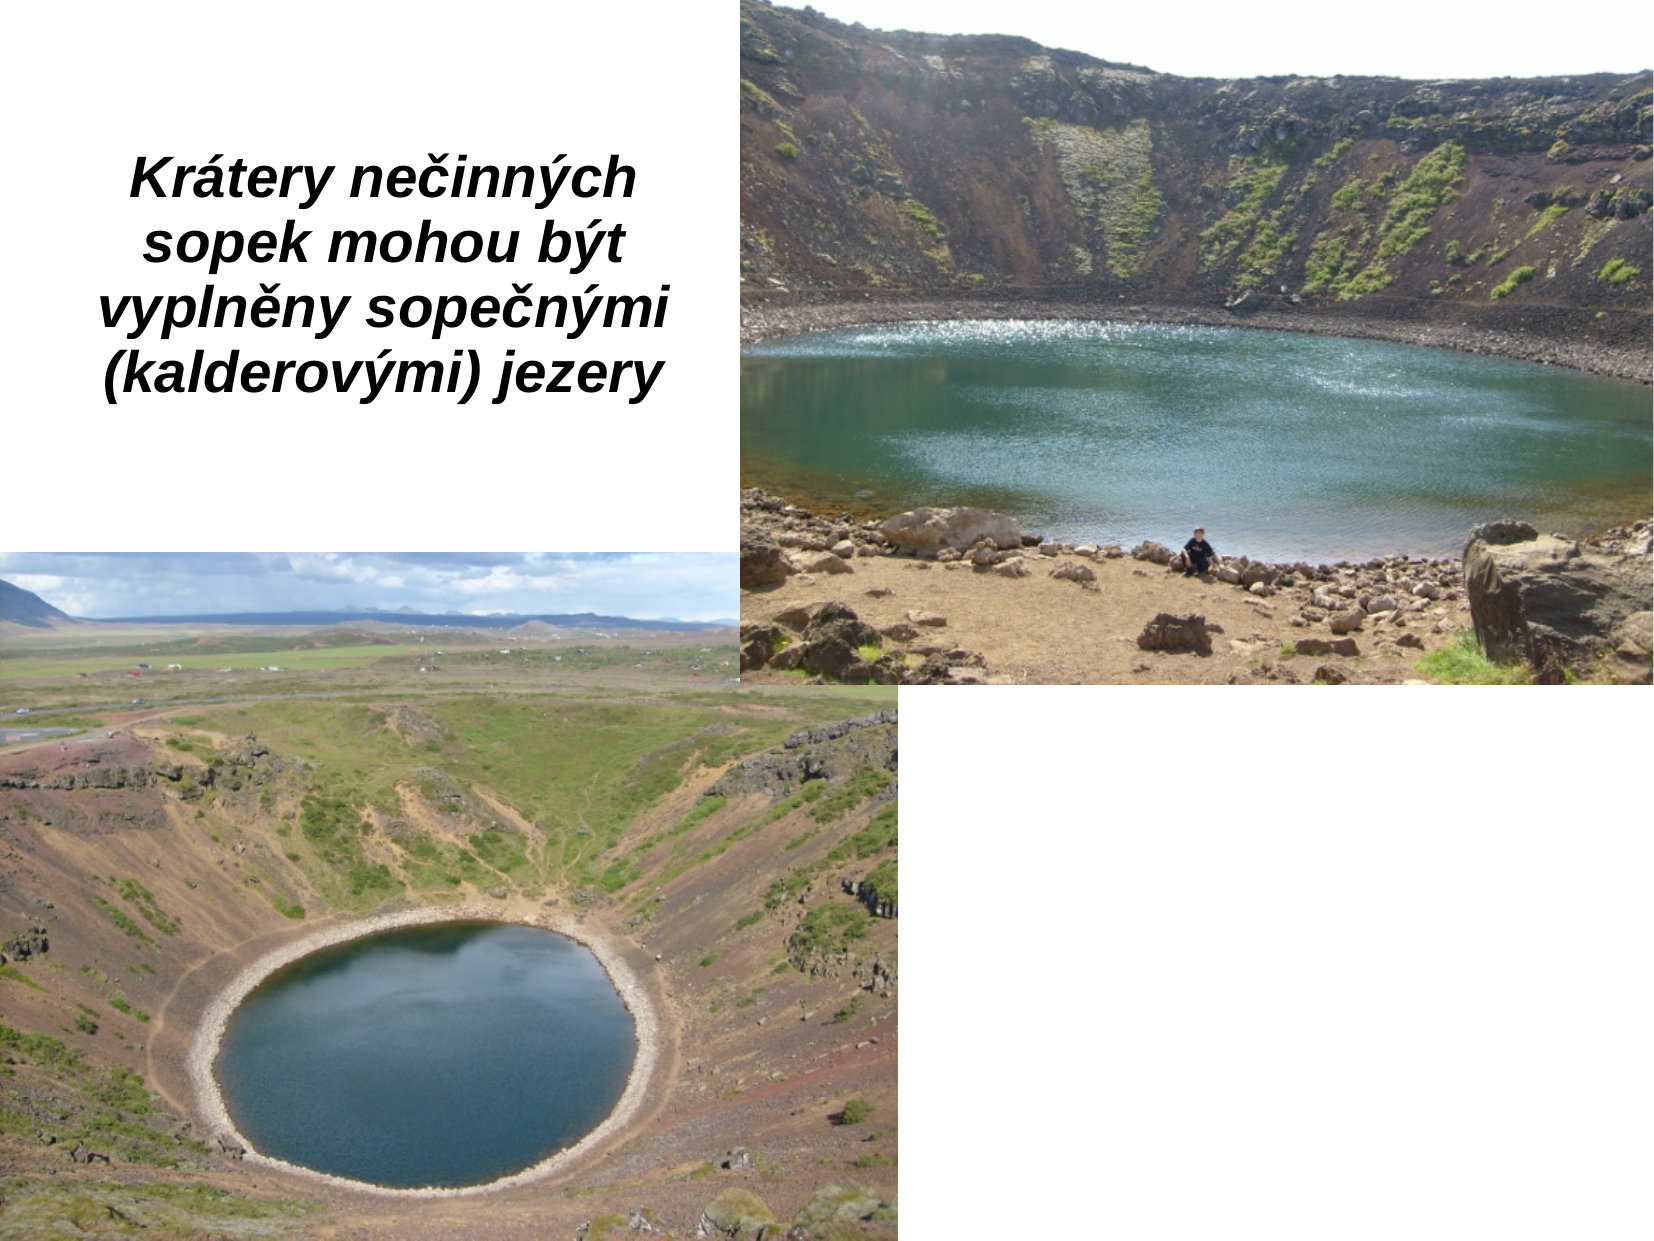

# Krátery nečinných sopek mohou být vyplněny sopečnými (kalderovými) jezery